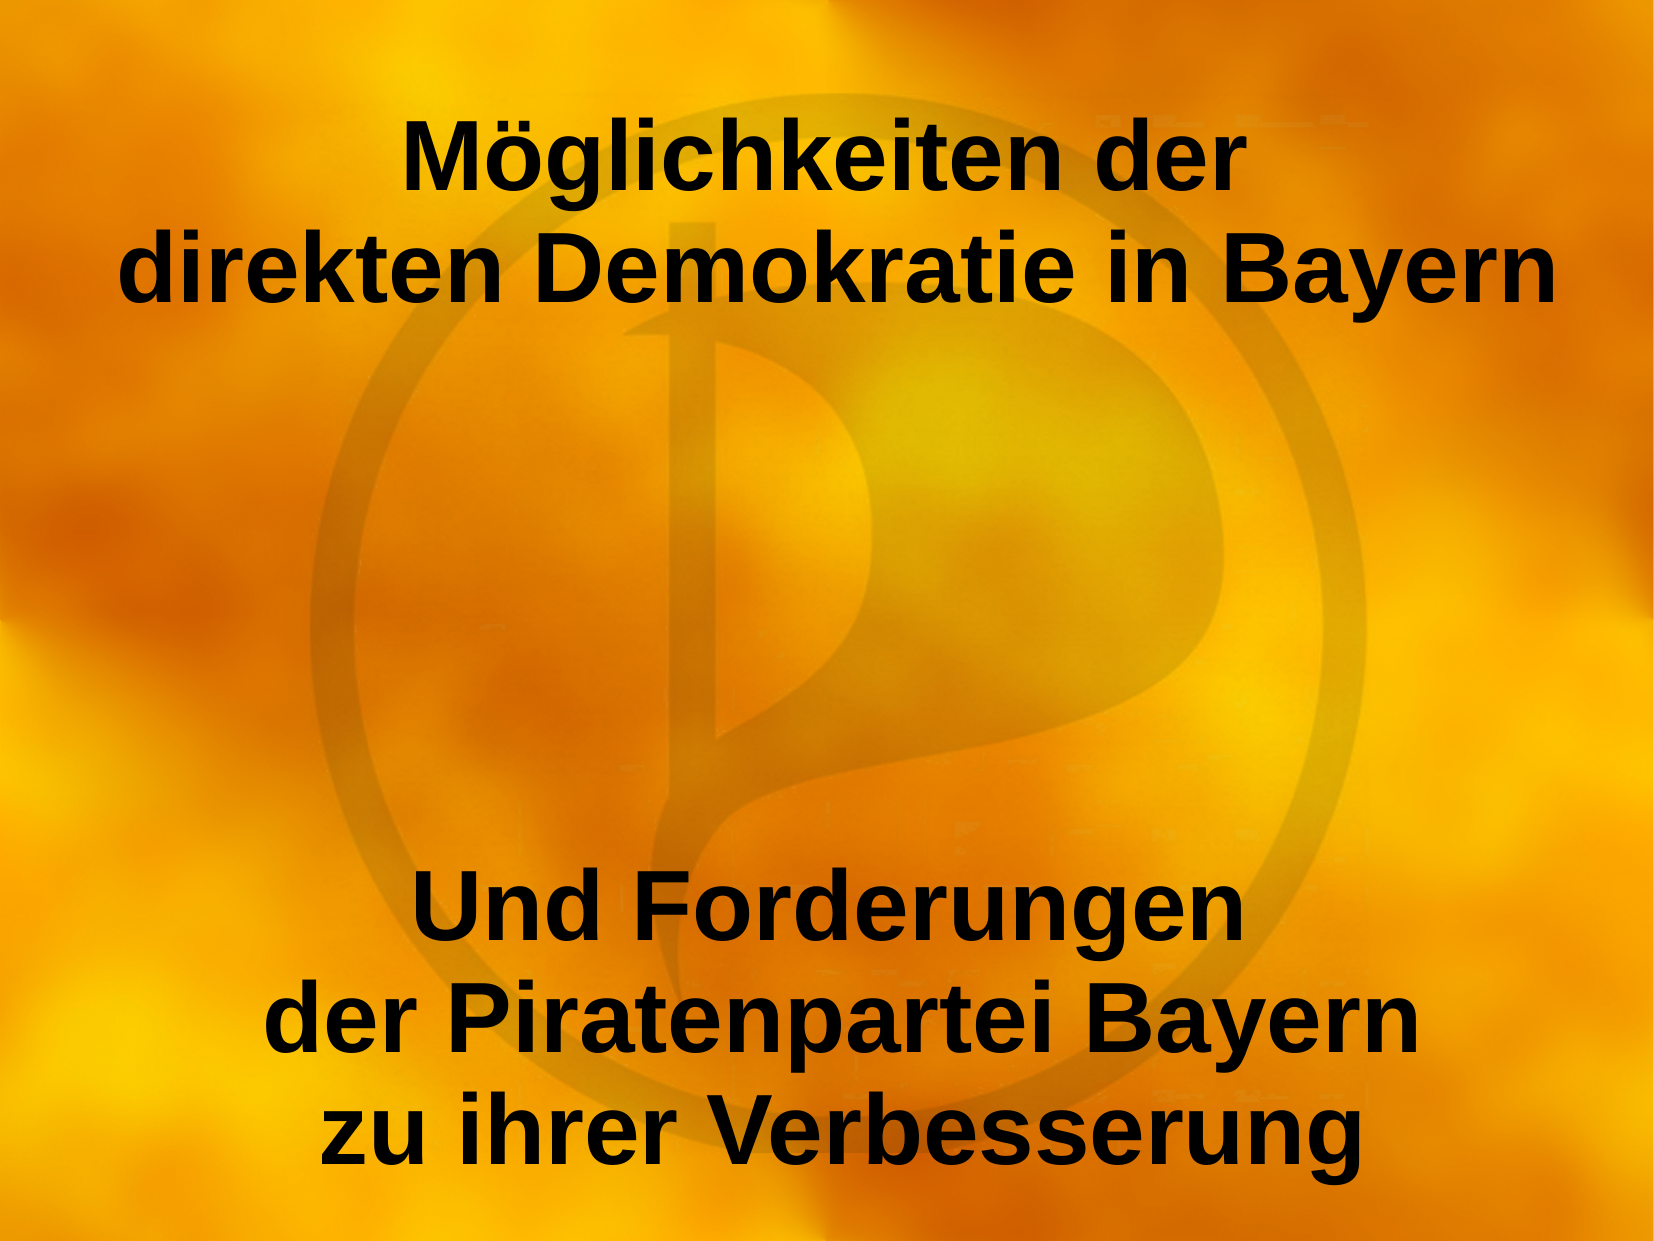

Möglichkeiten der
direkten Demokratie in Bayern
Und Forderungen
der Piratenpartei Bayern zu ihrer Verbesserung